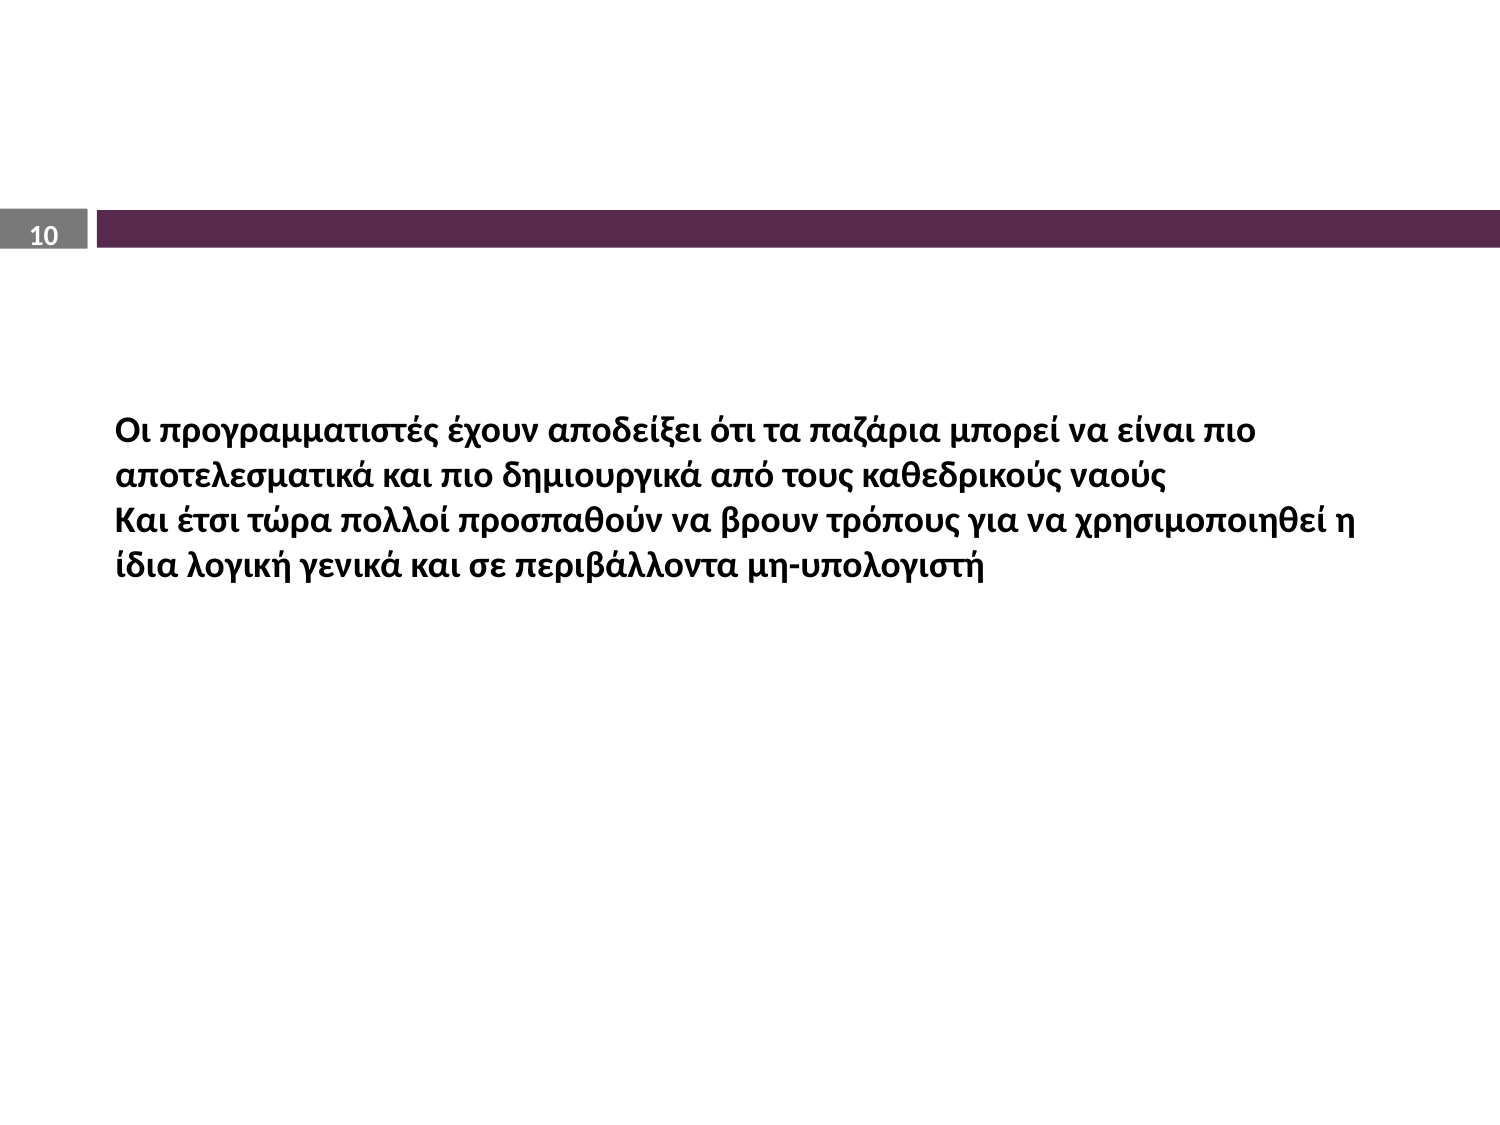

#
Οι προγραμματιστές έχουν αποδείξει ότι τα παζάρια μπορεί να είναι πιο αποτελεσματικά και πιο δημιουργικά από τους καθεδρικούς ναούς
Και έτσι τώρα πολλοί προσπαθούν να βρουν τρόπους για να χρησιμοποιηθεί η ίδια λογική γενικά και σε περιβάλλοντα μη-υπολογιστή